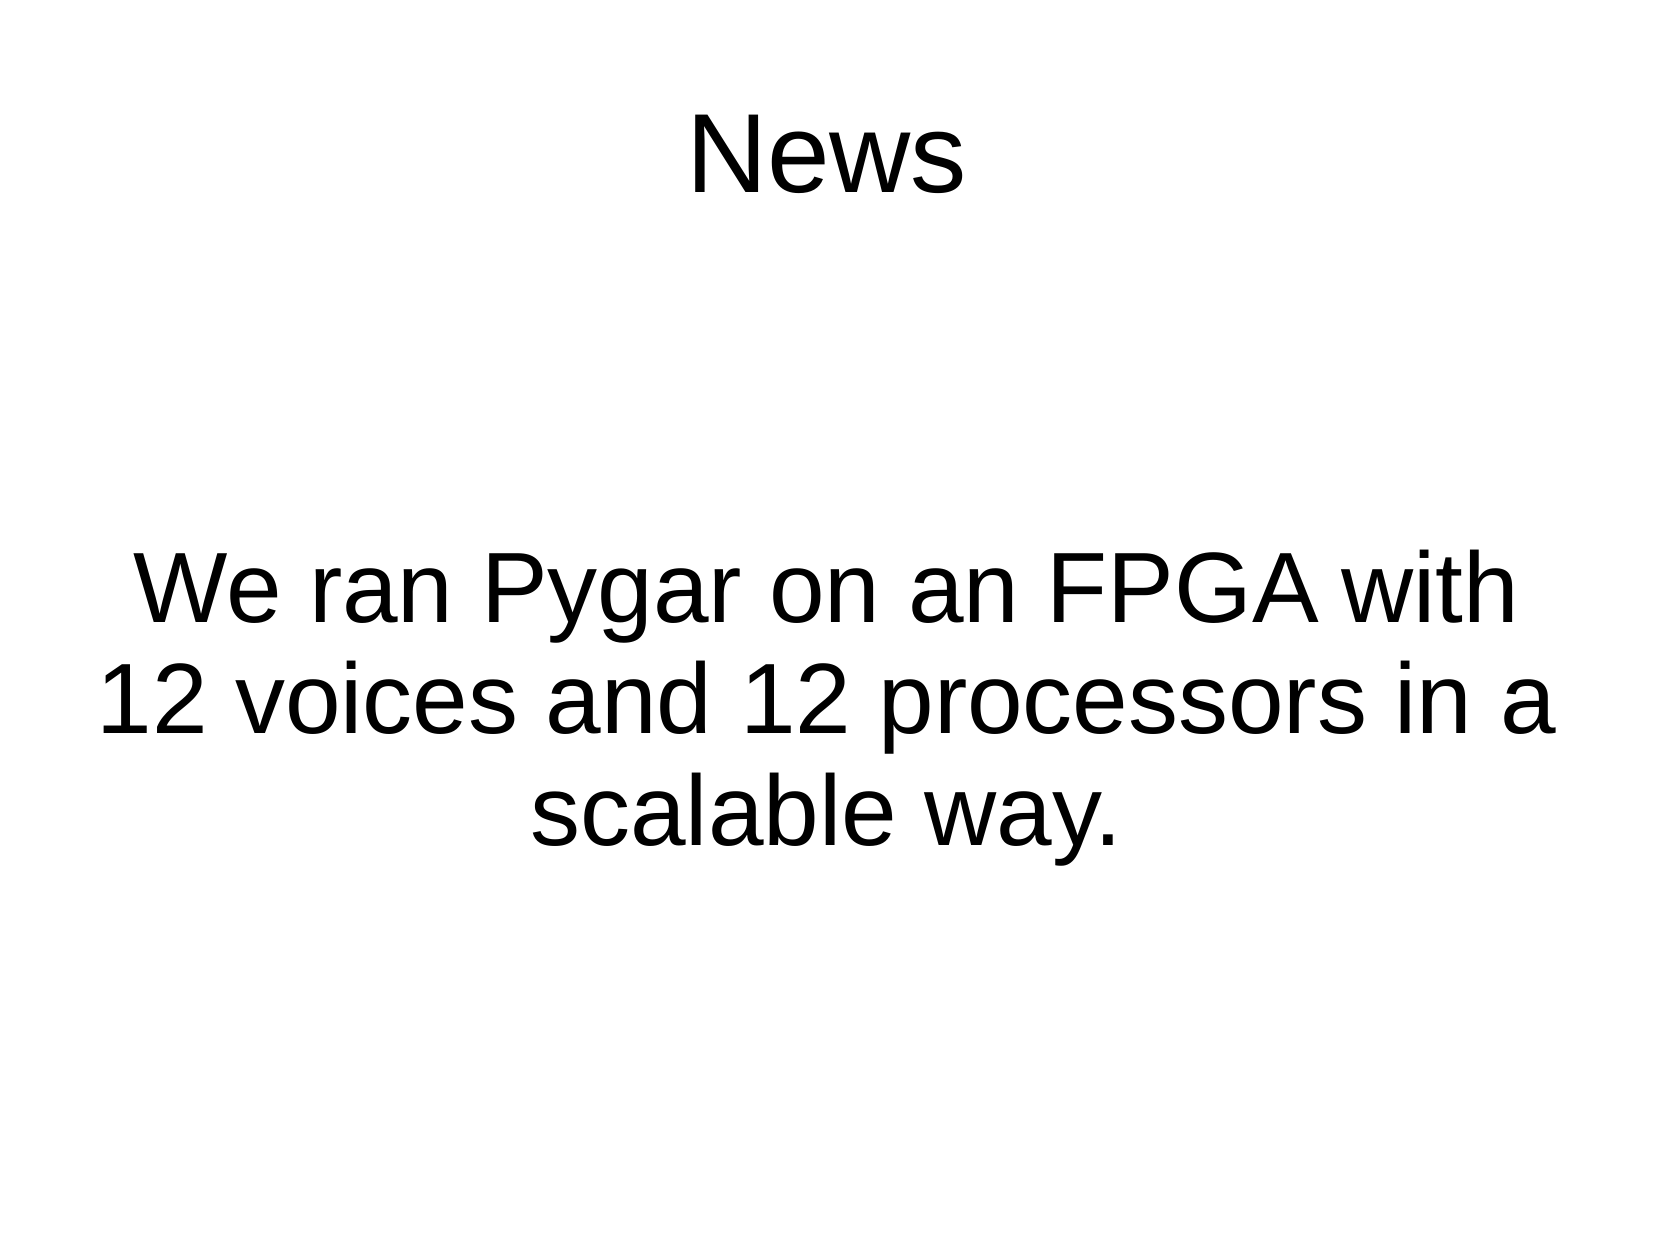

# News
We ran Pygar on an FPGA with 12 voices and 12 processors in a scalable way.